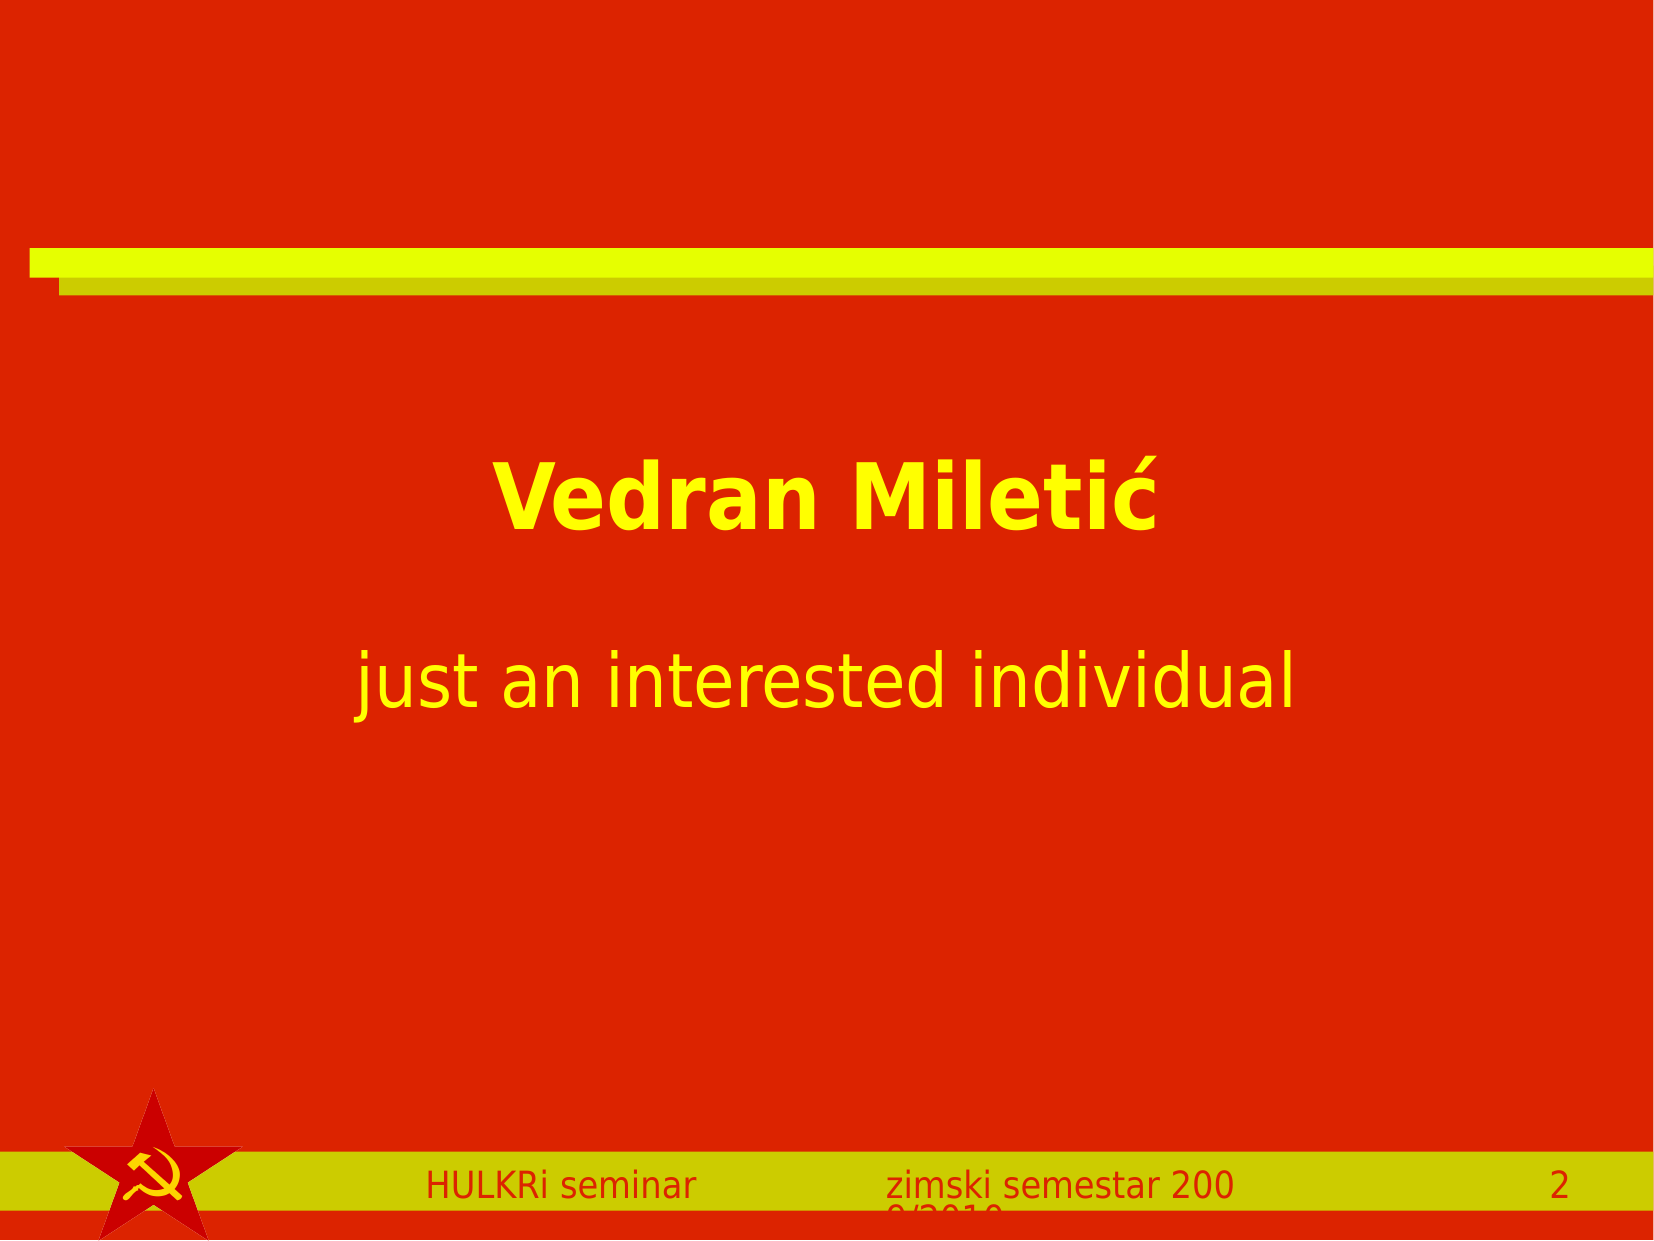

# Vedran Miletić
just an interested individual
HULKRi seminar
zimski semestar 2009/2010.
2